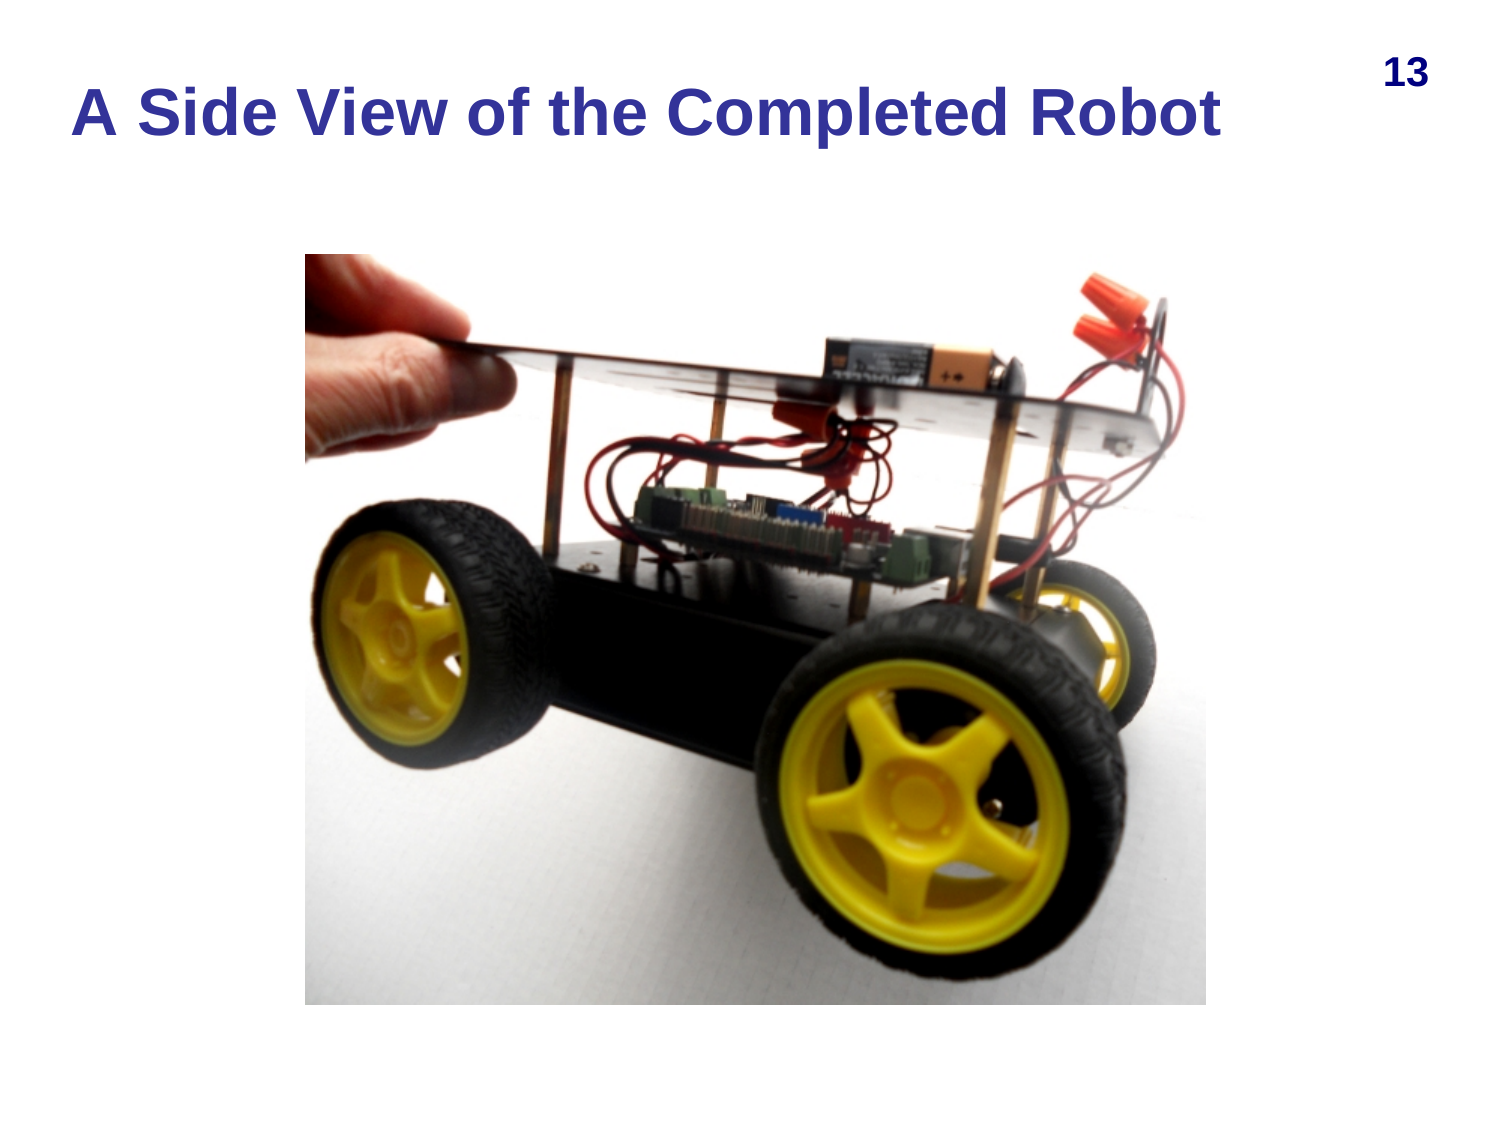

13
# A Side View of the Completed Robot